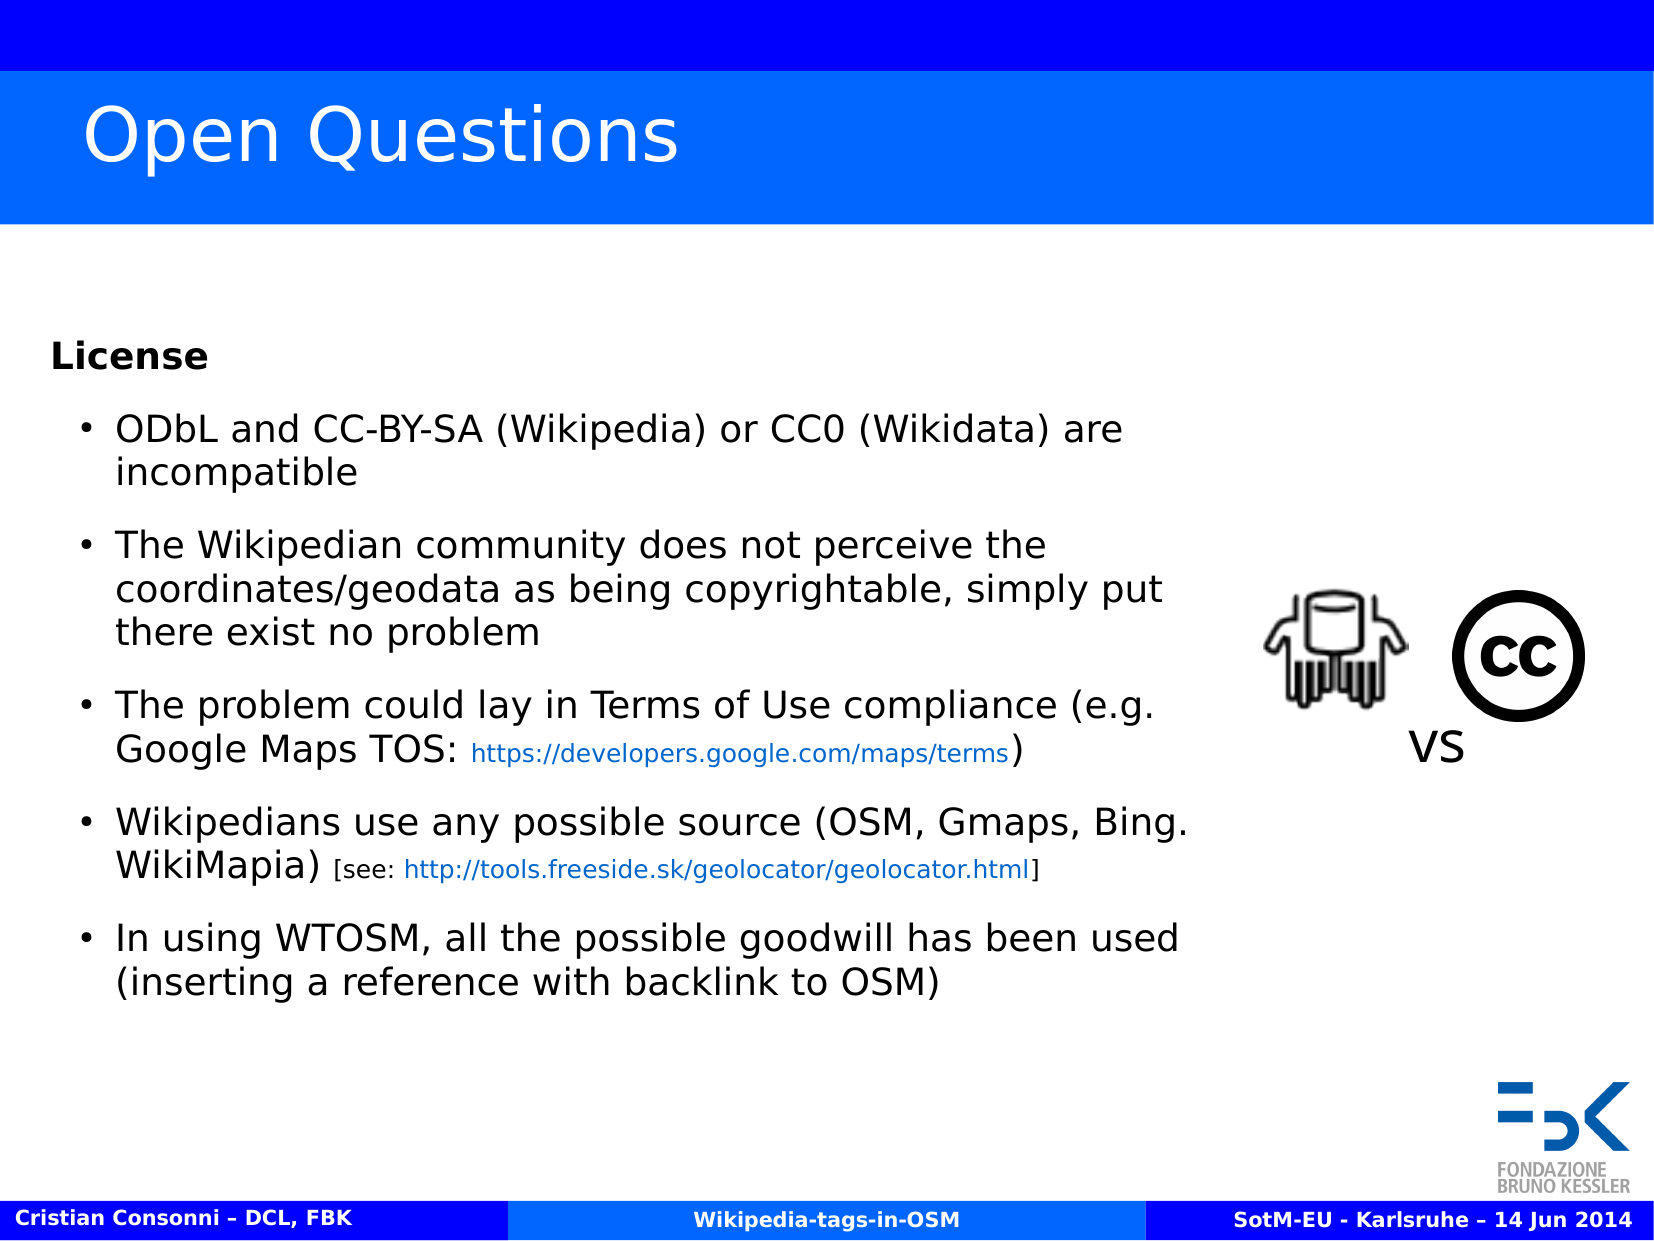

# Open Questions
License
ODbL and CC-BY-SA (Wikipedia) or CC0 (Wikidata) are incompatible
The Wikipedian community does not perceive the coordinates/geodata as being copyrightable, simply put there exist no problem
The problem could lay in Terms of Use compliance (e.g. Google Maps TOS: https://developers.google.com/maps/terms)
Wikipedians use any possible source (OSM, Gmaps, Bing. WikiMapia) [see: http://tools.freeside.sk/geolocator/geolocator.html]
In using WTOSM, all the possible goodwill has been used (inserting a reference with backlink to OSM)
vs